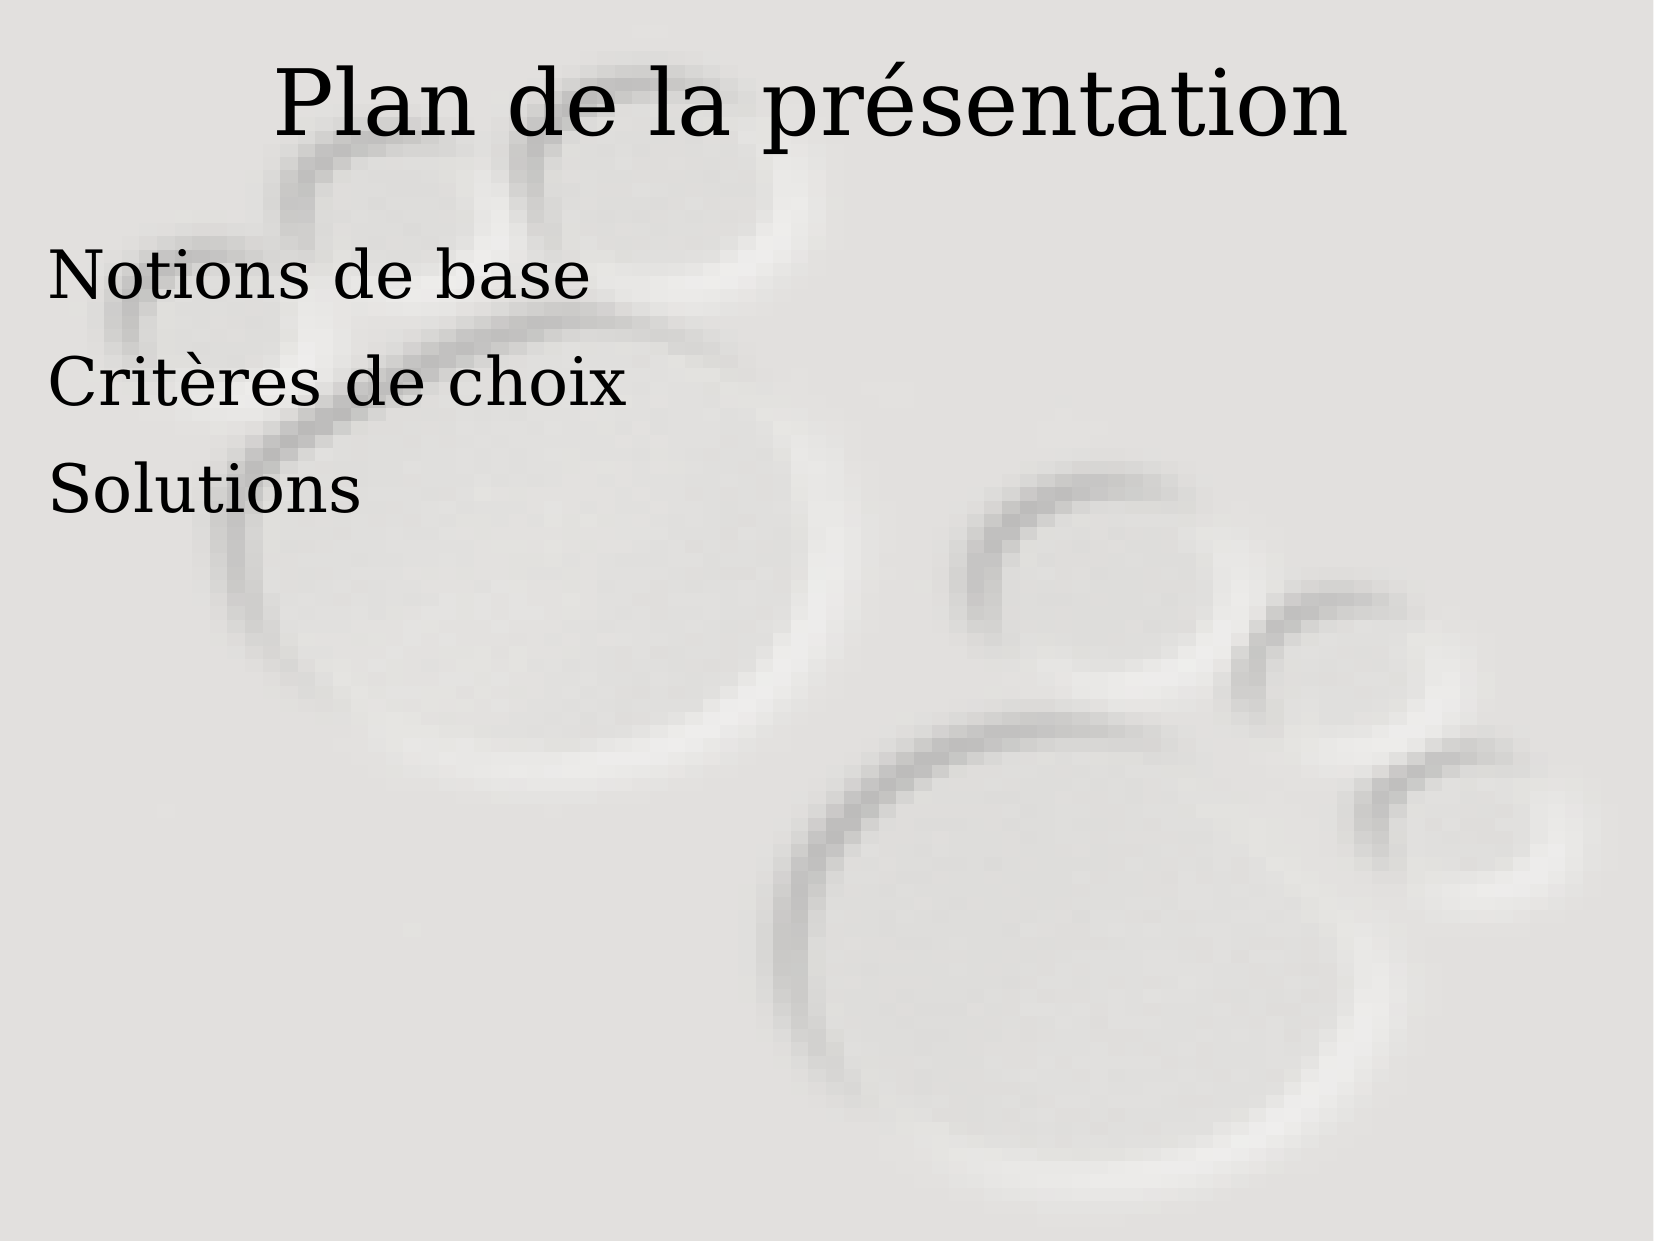

# Plan de la présentation
Notions de base
Critères de choix
Solutions